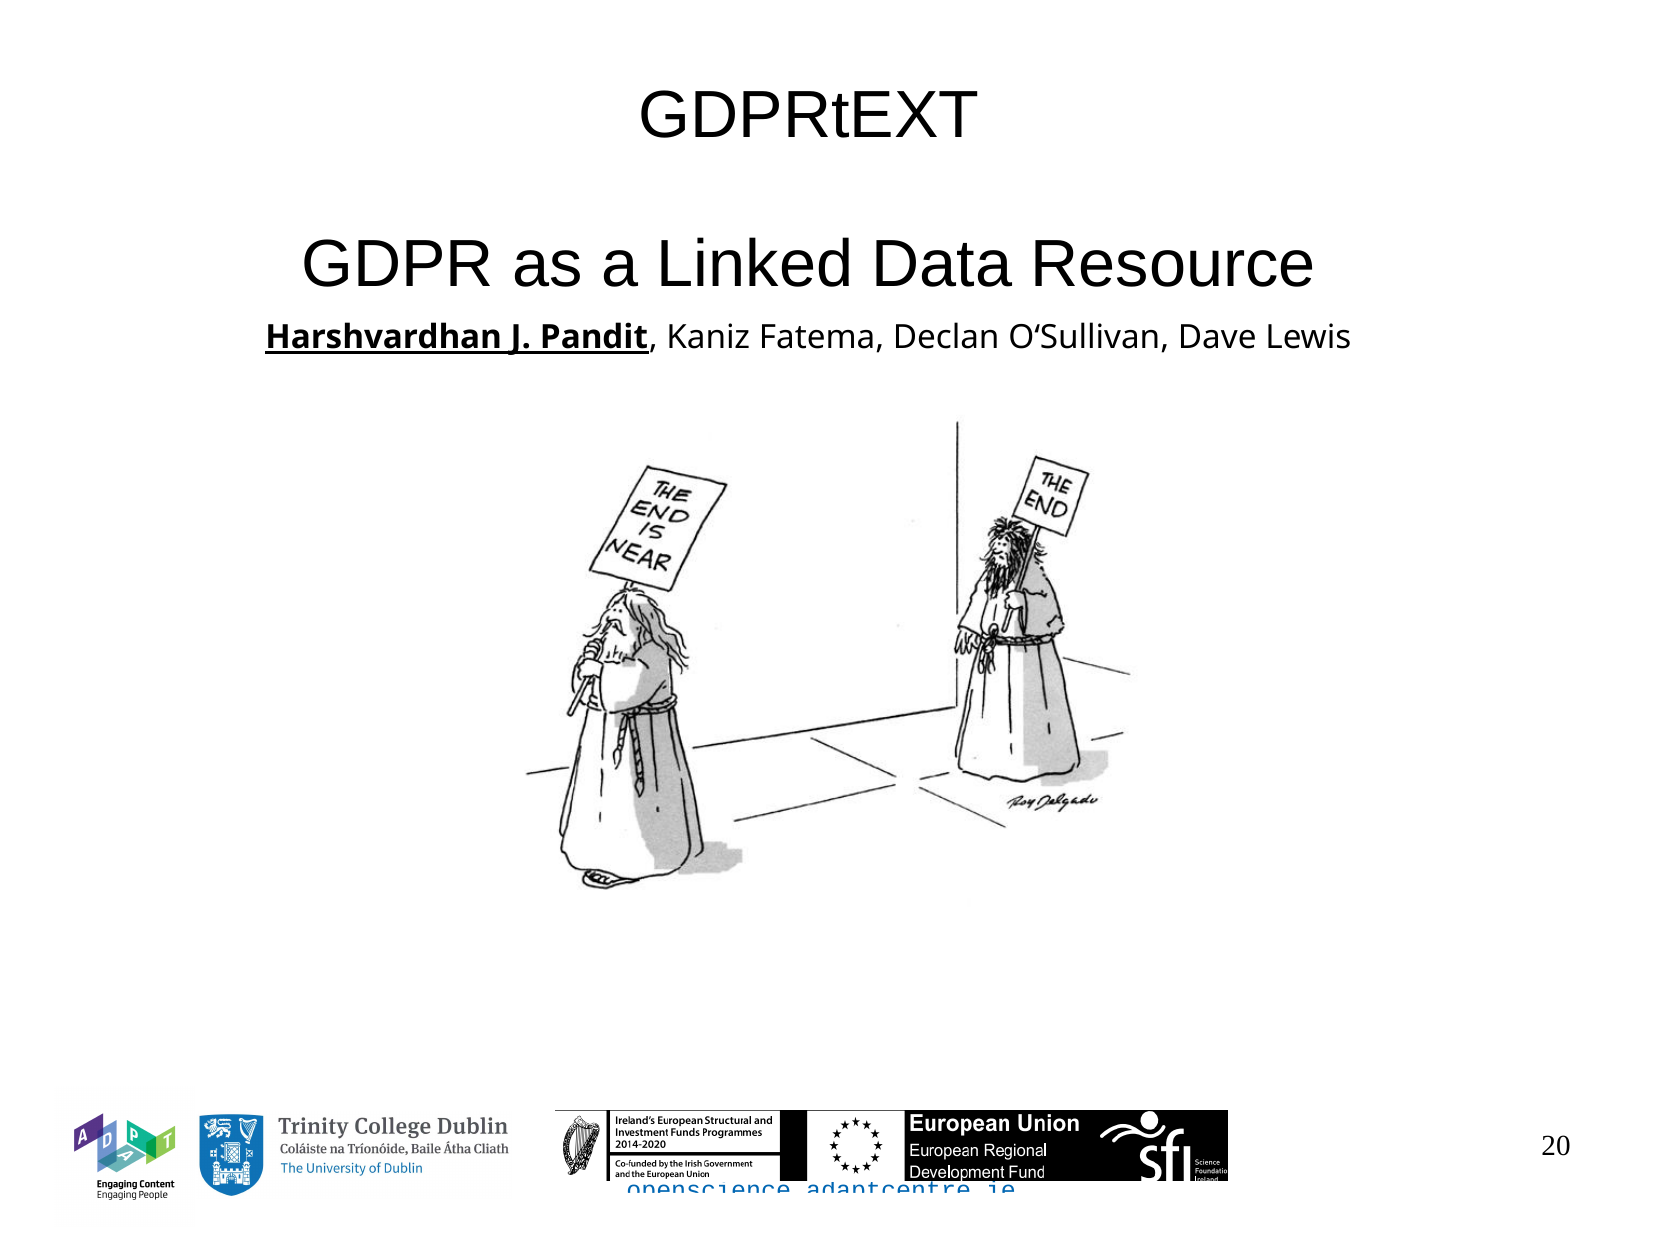

Harshvardhan J. Pandit, Kaniz Fatema, Declan O‘Sullivan, Dave Lewis
# GDPRtEXT GDPR as a Linked Data Resource
20